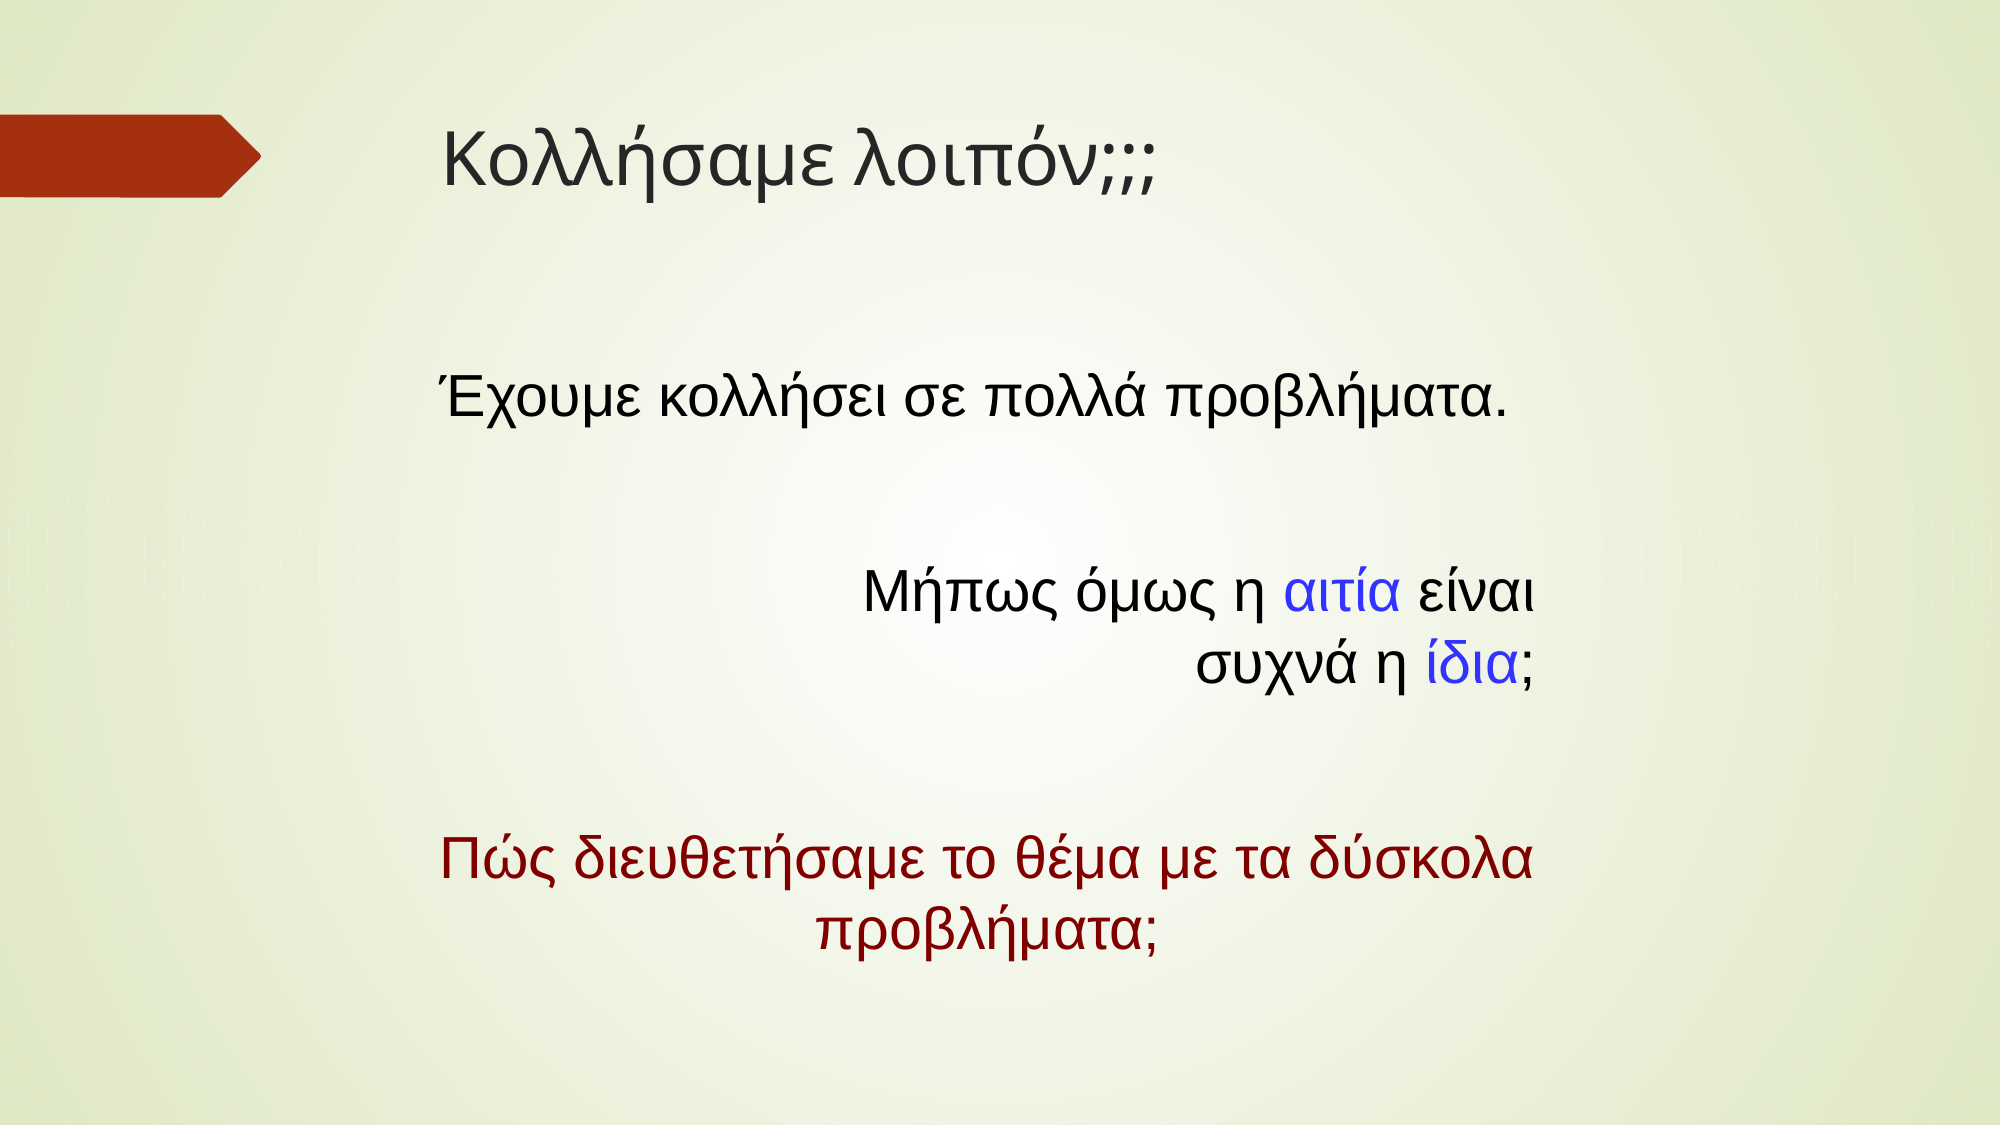

# Κολλήσαμε λοιπόν;;;
Έχουμε κολλήσει σε πολλά προβλήματα.
Μήπως όμως η αιτία είναι
συχνά η ίδια;
Πώς διευθετήσαμε το θέμα με τα δύσκολα προβλήματα;